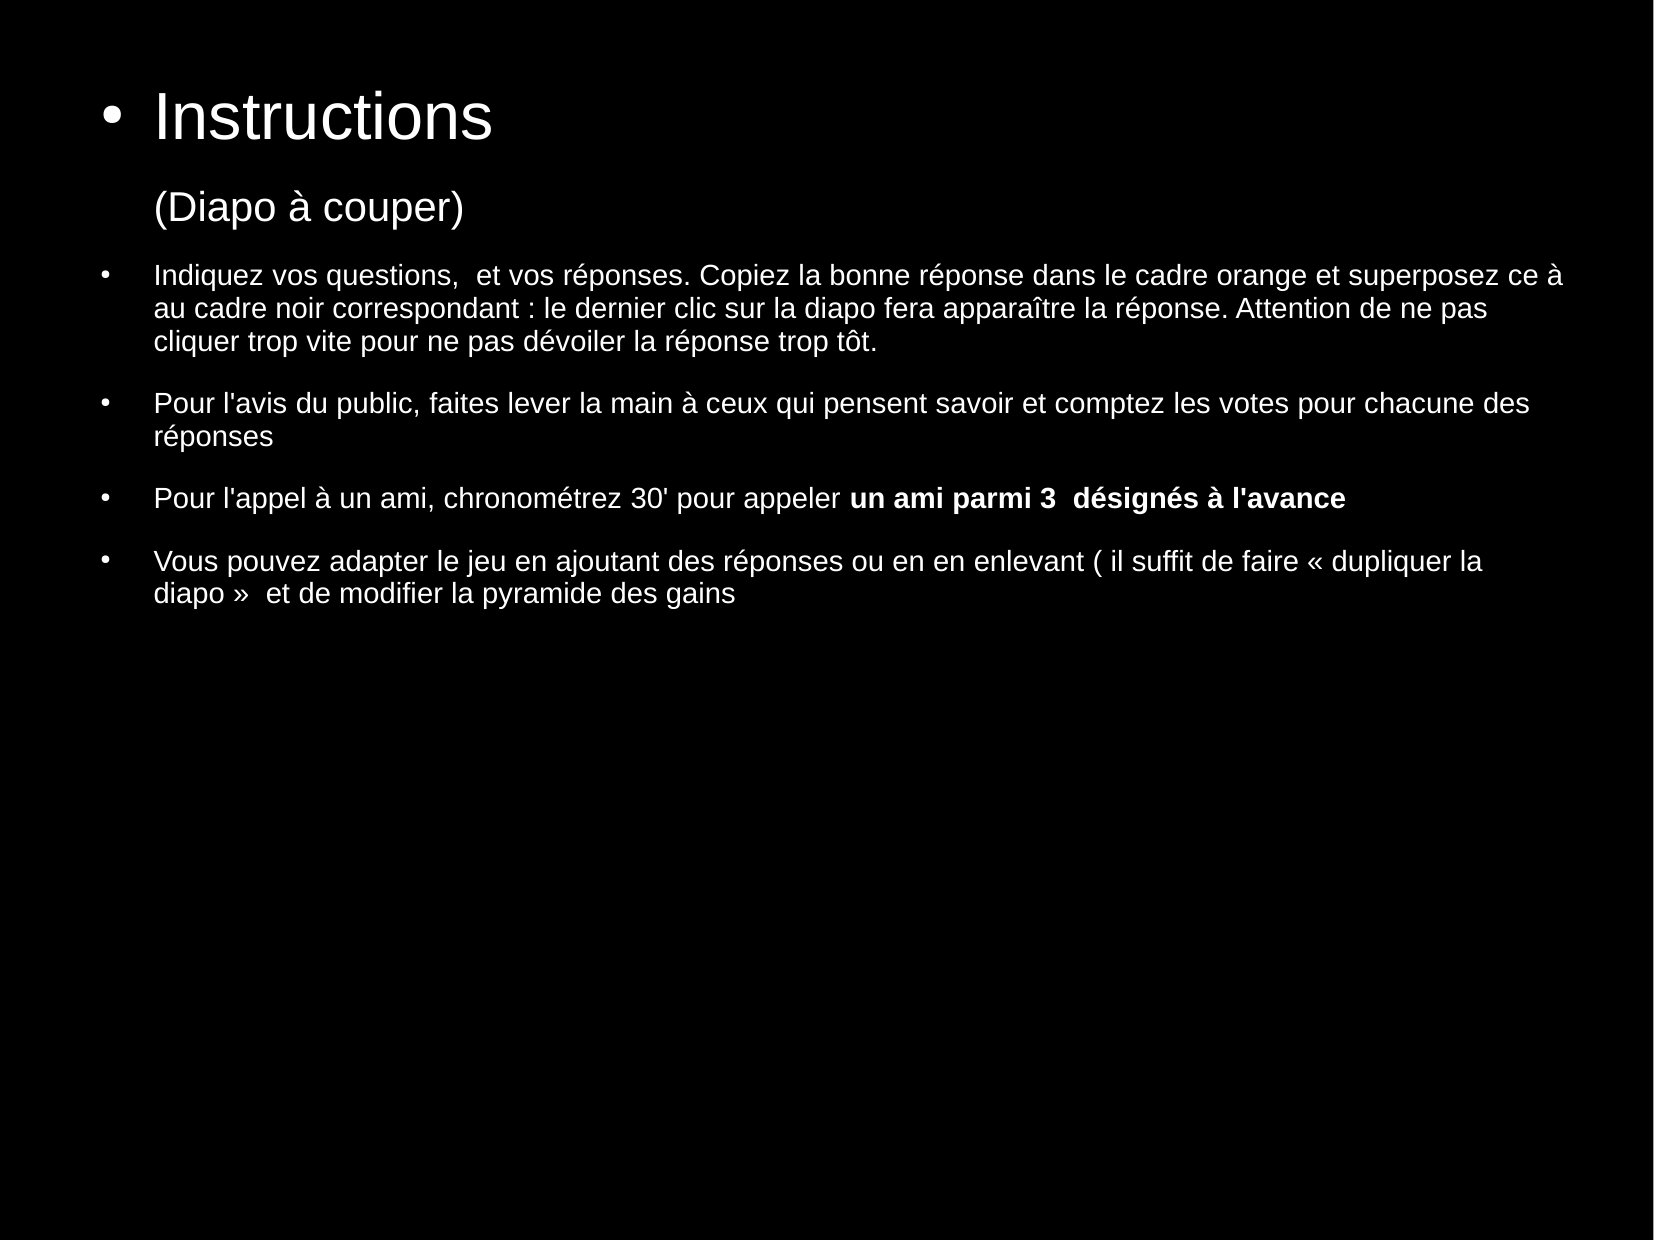

# Instructions
(Diapo à couper)
Indiquez vos questions, et vos réponses. Copiez la bonne réponse dans le cadre orange et superposez ce à au cadre noir correspondant : le dernier clic sur la diapo fera apparaître la réponse. Attention de ne pas cliquer trop vite pour ne pas dévoiler la réponse trop tôt.
Pour l'avis du public, faites lever la main à ceux qui pensent savoir et comptez les votes pour chacune des réponses
Pour l'appel à un ami, chronométrez 30' pour appeler un ami parmi 3  désignés à l'avance
Vous pouvez adapter le jeu en ajoutant des réponses ou en en enlevant ( il suffit de faire « dupliquer la diapo » et de modifier la pyramide des gains